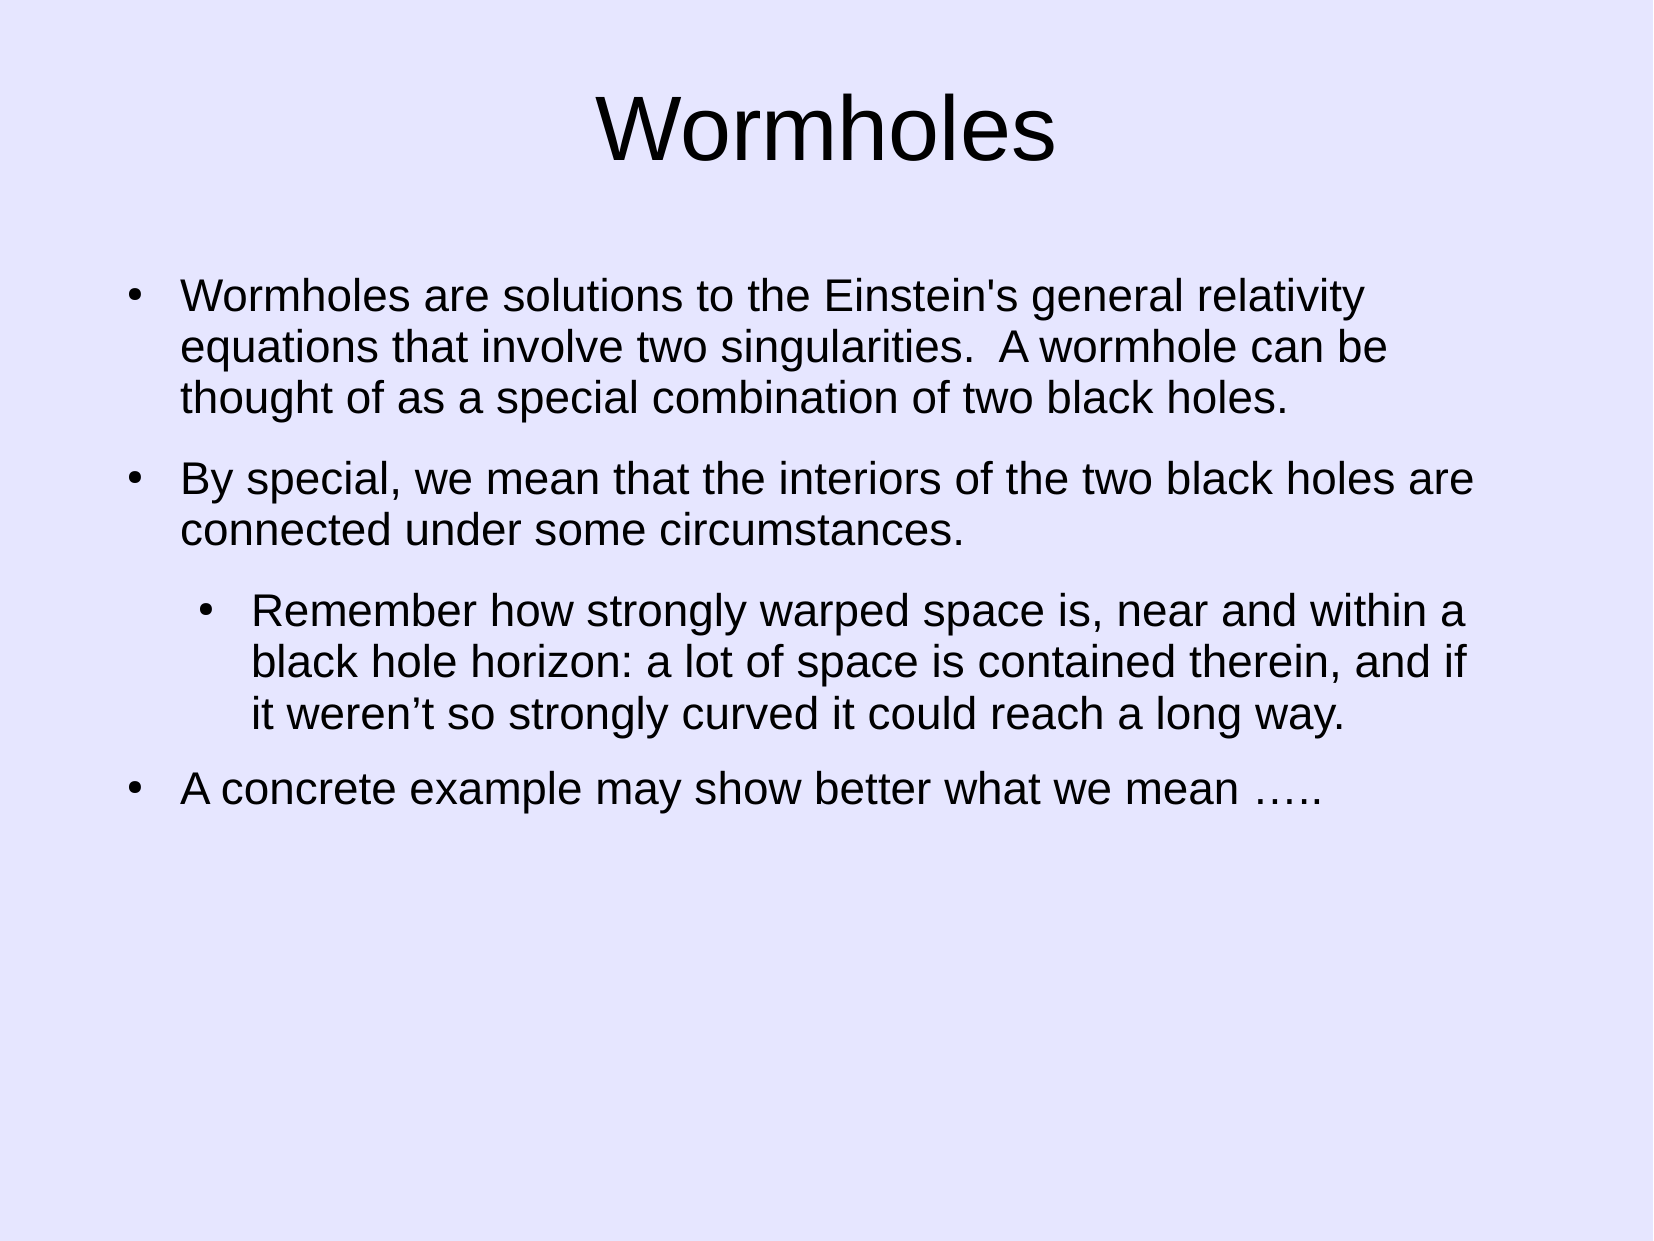

# Wormholes
Wormholes are solutions to the Einstein's general relativity equations that involve two singularities. A wormhole can be thought of as a special combination of two black holes.
By special, we mean that the interiors of the two black holes are connected under some circumstances.
Remember how strongly warped space is, near and within a black hole horizon: a lot of space is contained therein, and if it weren’t so strongly curved it could reach a long way.
A concrete example may show better what we mean …..